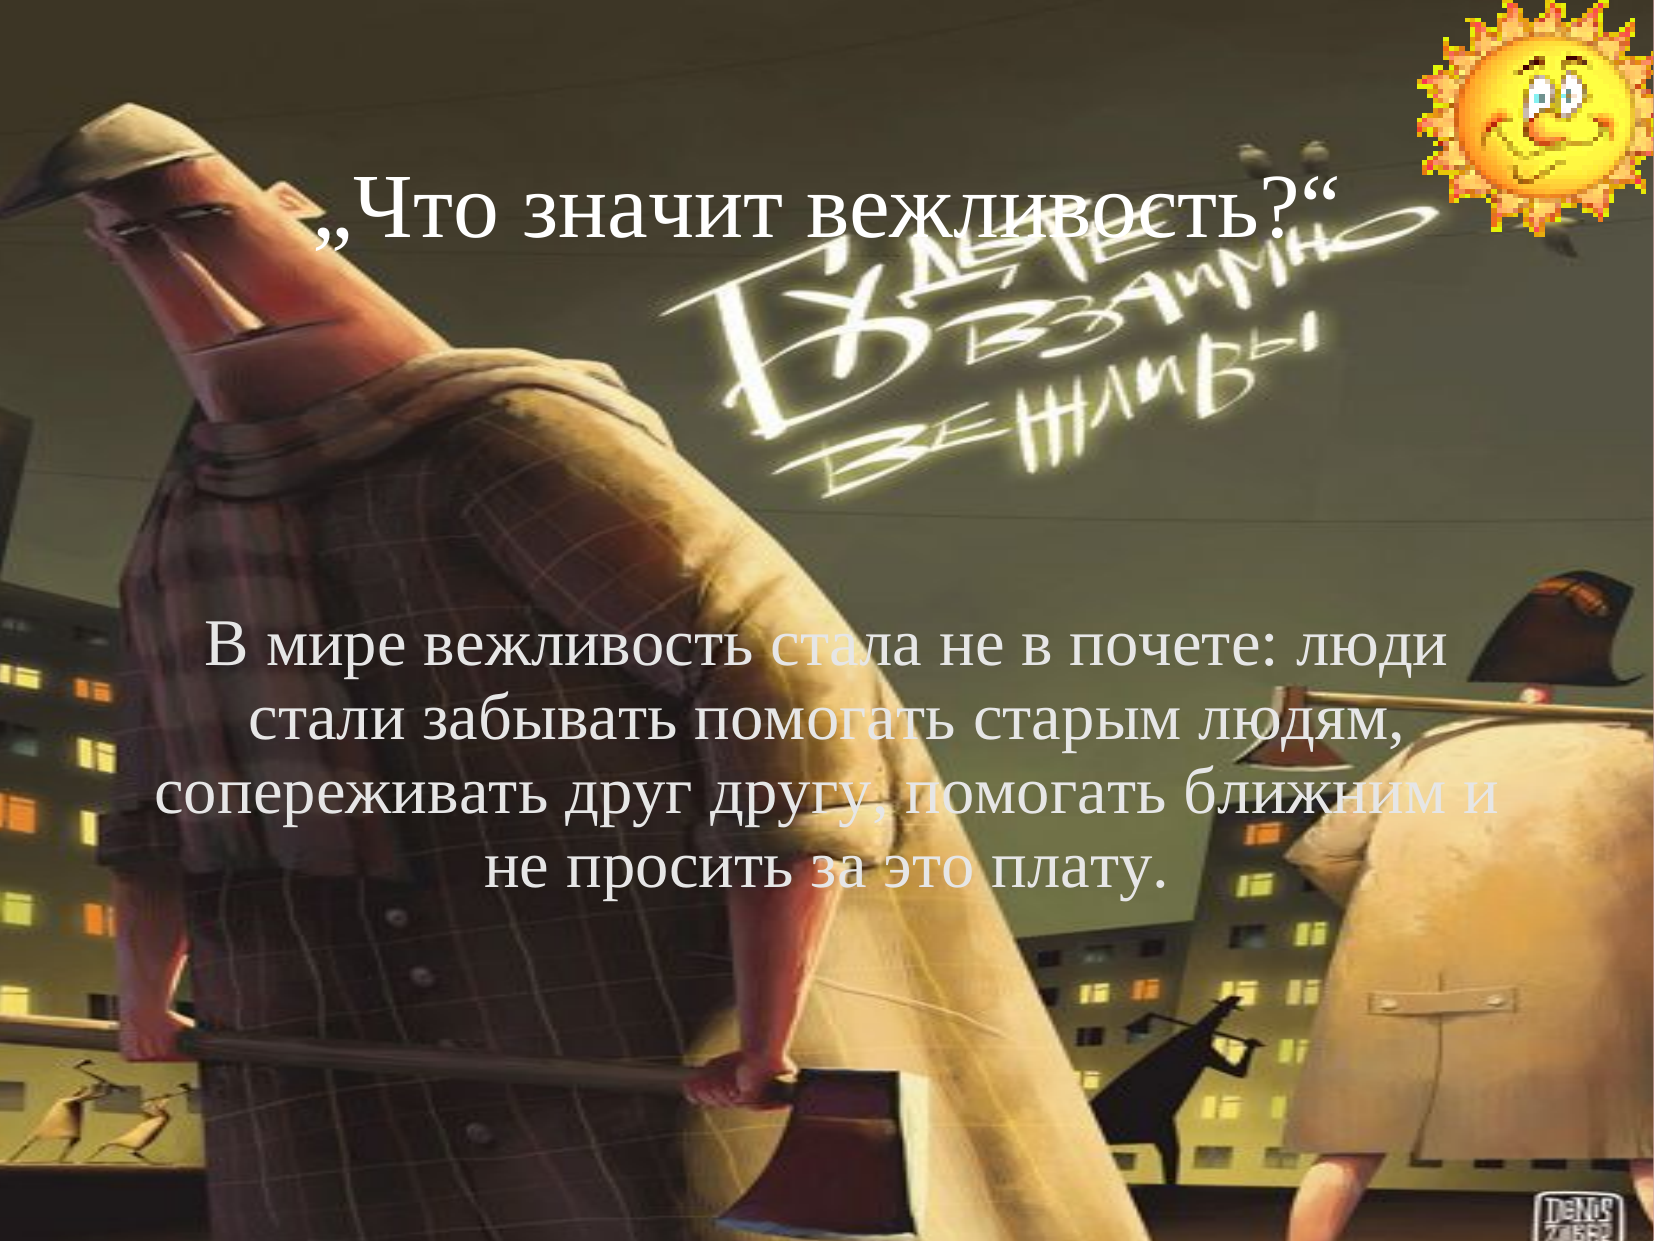

# „Что значит вежливость?“
В мире вежливость стала не в почете: люди стали забывать помогать старым людям, сопереживать друг другу, помогать ближним и не просить за это плату.